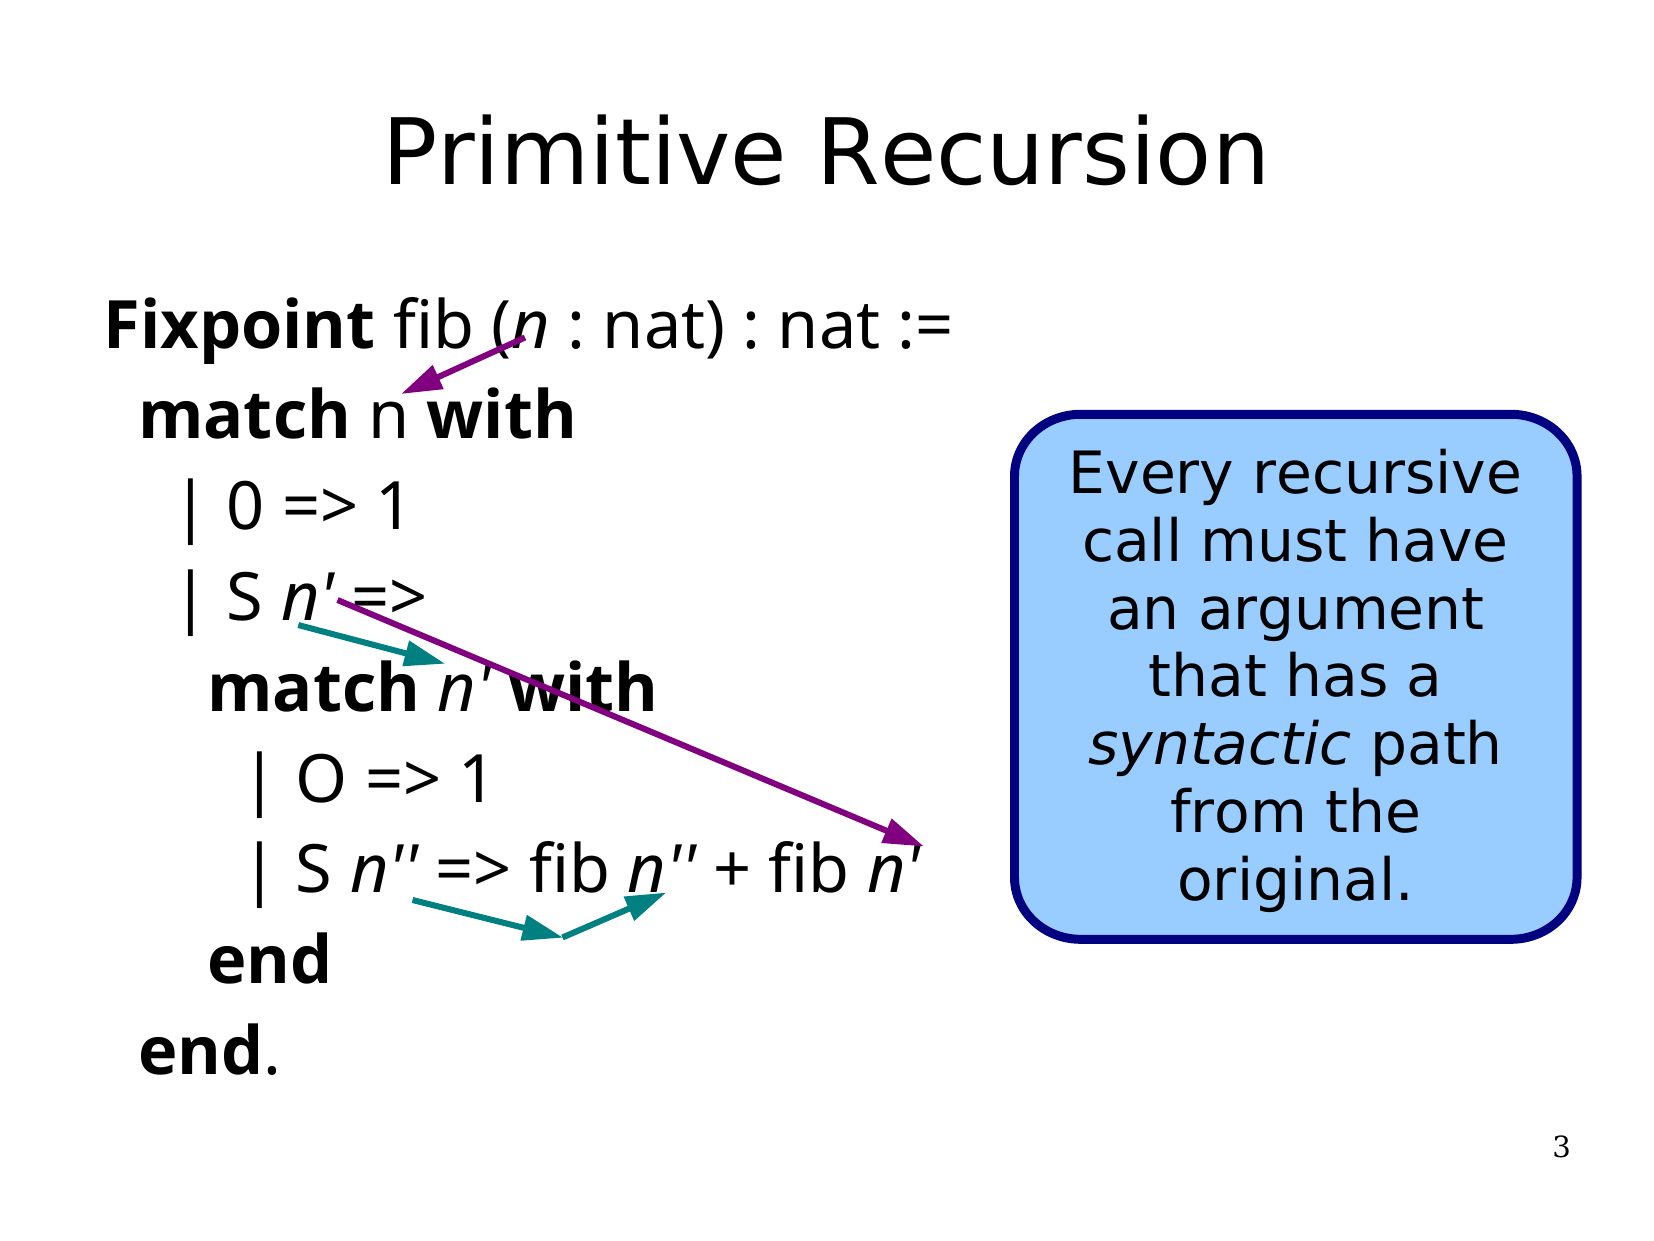

# Primitive Recursion
Fixpoint fib (n : nat) : nat :=
 match n with
 | 0 => 1
 | S n' =>
 match n' with
 | O => 1
 | S n'' => fib n'' + fib n'
 end
 end.
Every recursive call must have an argument that has a syntactic path from the original.
3